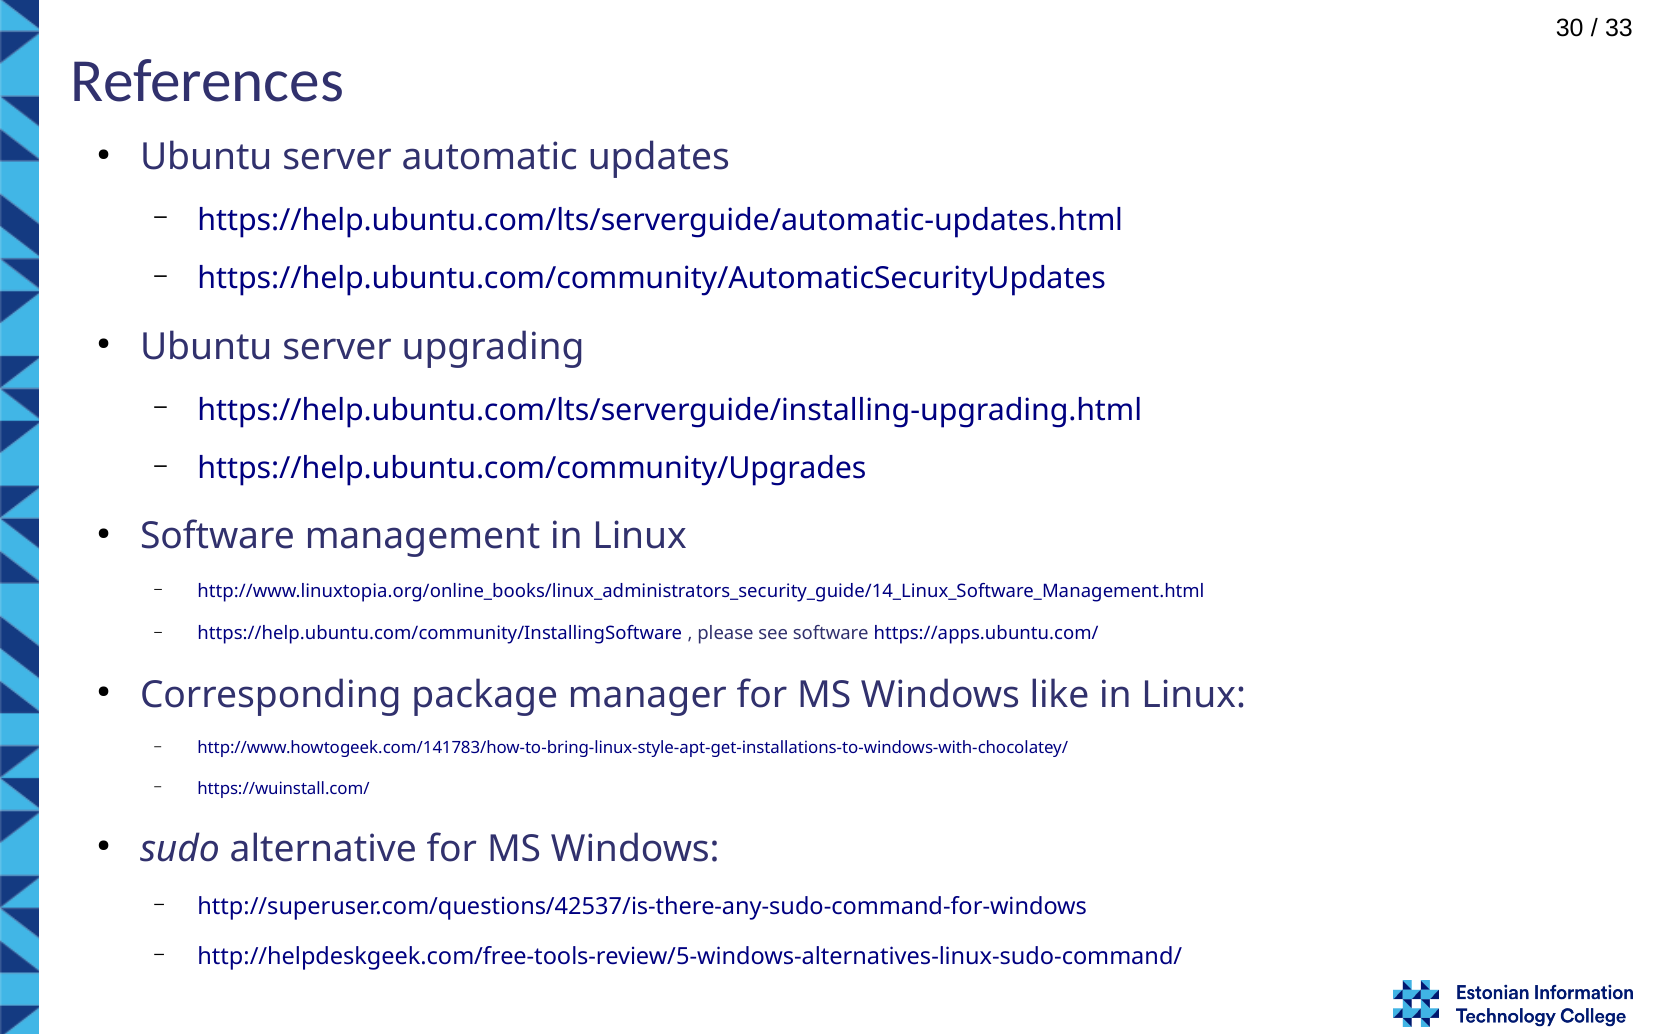

# References
Ubuntu server automatic updates
https://help.ubuntu.com/lts/serverguide/automatic-updates.html
https://help.ubuntu.com/community/AutomaticSecurityUpdates
Ubuntu server upgrading
https://help.ubuntu.com/lts/serverguide/installing-upgrading.html
https://help.ubuntu.com/community/Upgrades
Software management in Linux
http://www.linuxtopia.org/online_books/linux_administrators_security_guide/14_Linux_Software_Management.html
https://help.ubuntu.com/community/InstallingSoftware , please see software https://apps.ubuntu.com/
Corresponding package manager for MS Windows like in Linux:
http://www.howtogeek.com/141783/how-to-bring-linux-style-apt-get-installations-to-windows-with-chocolatey/
https://wuinstall.com/
sudo alternative for MS Windows:
http://superuser.com/questions/42537/is-there-any-sudo-command-for-windows
http://helpdeskgeek.com/free-tools-review/5-windows-alternatives-linux-sudo-command/